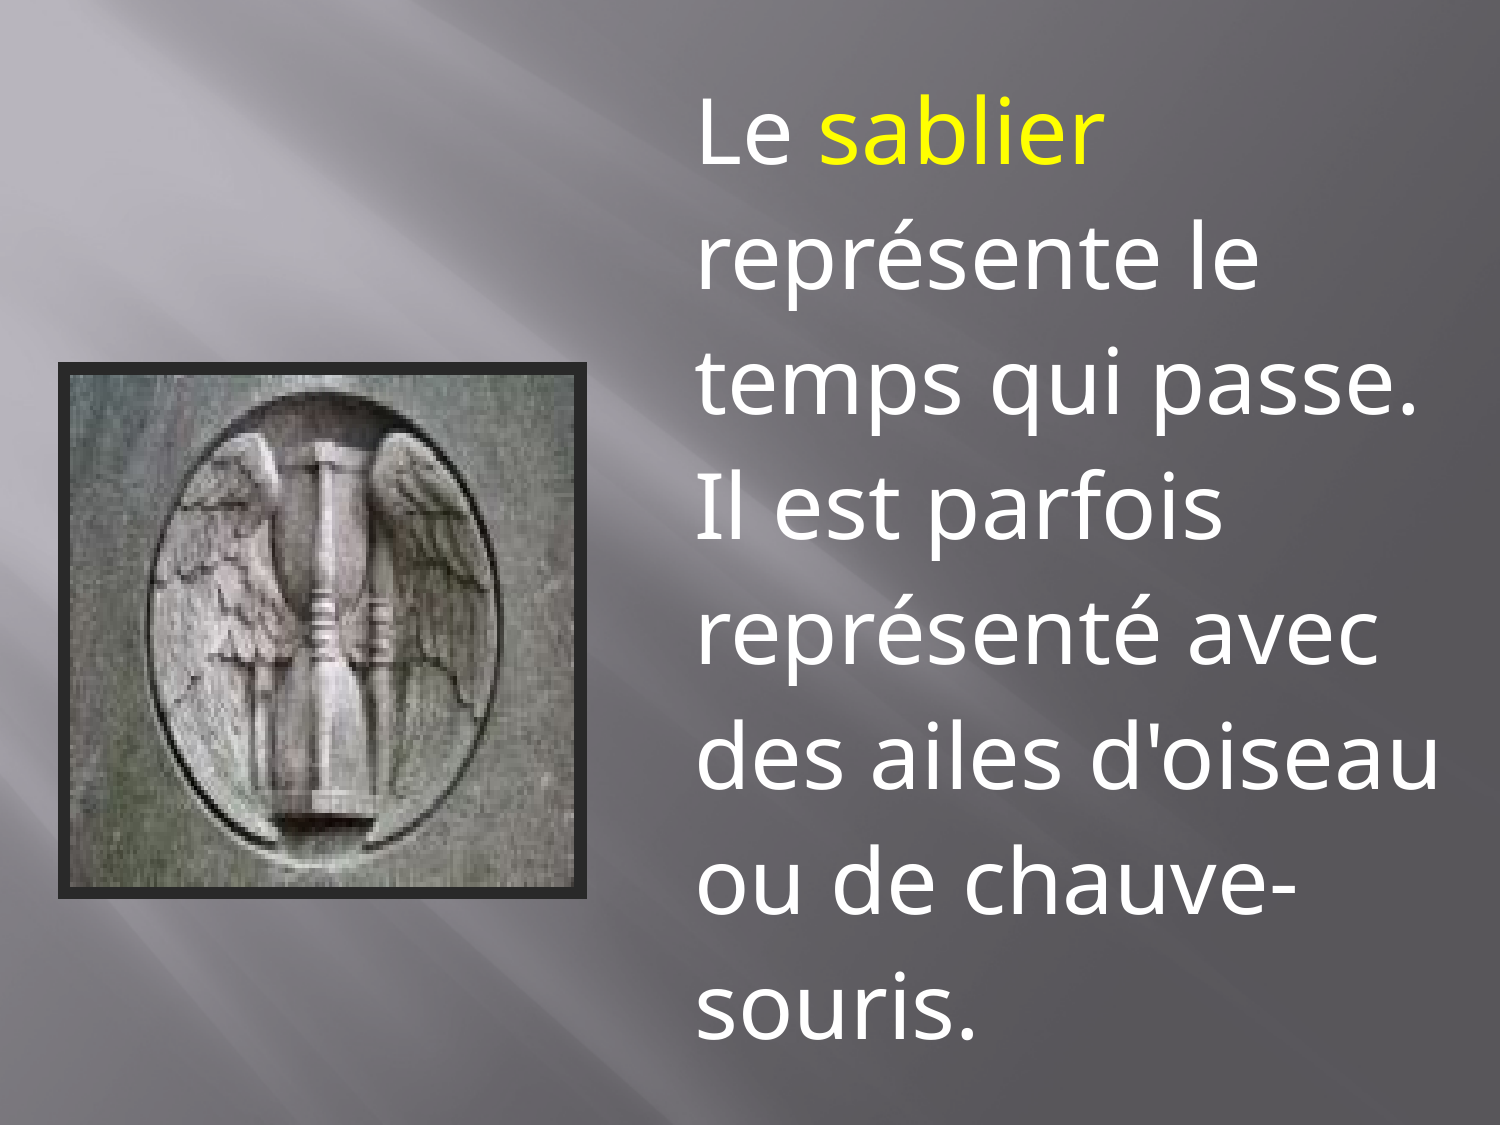

Le sablier représente le temps qui passe. Il est parfois représenté avec des ailes d'oiseau ou de chauve-souris.